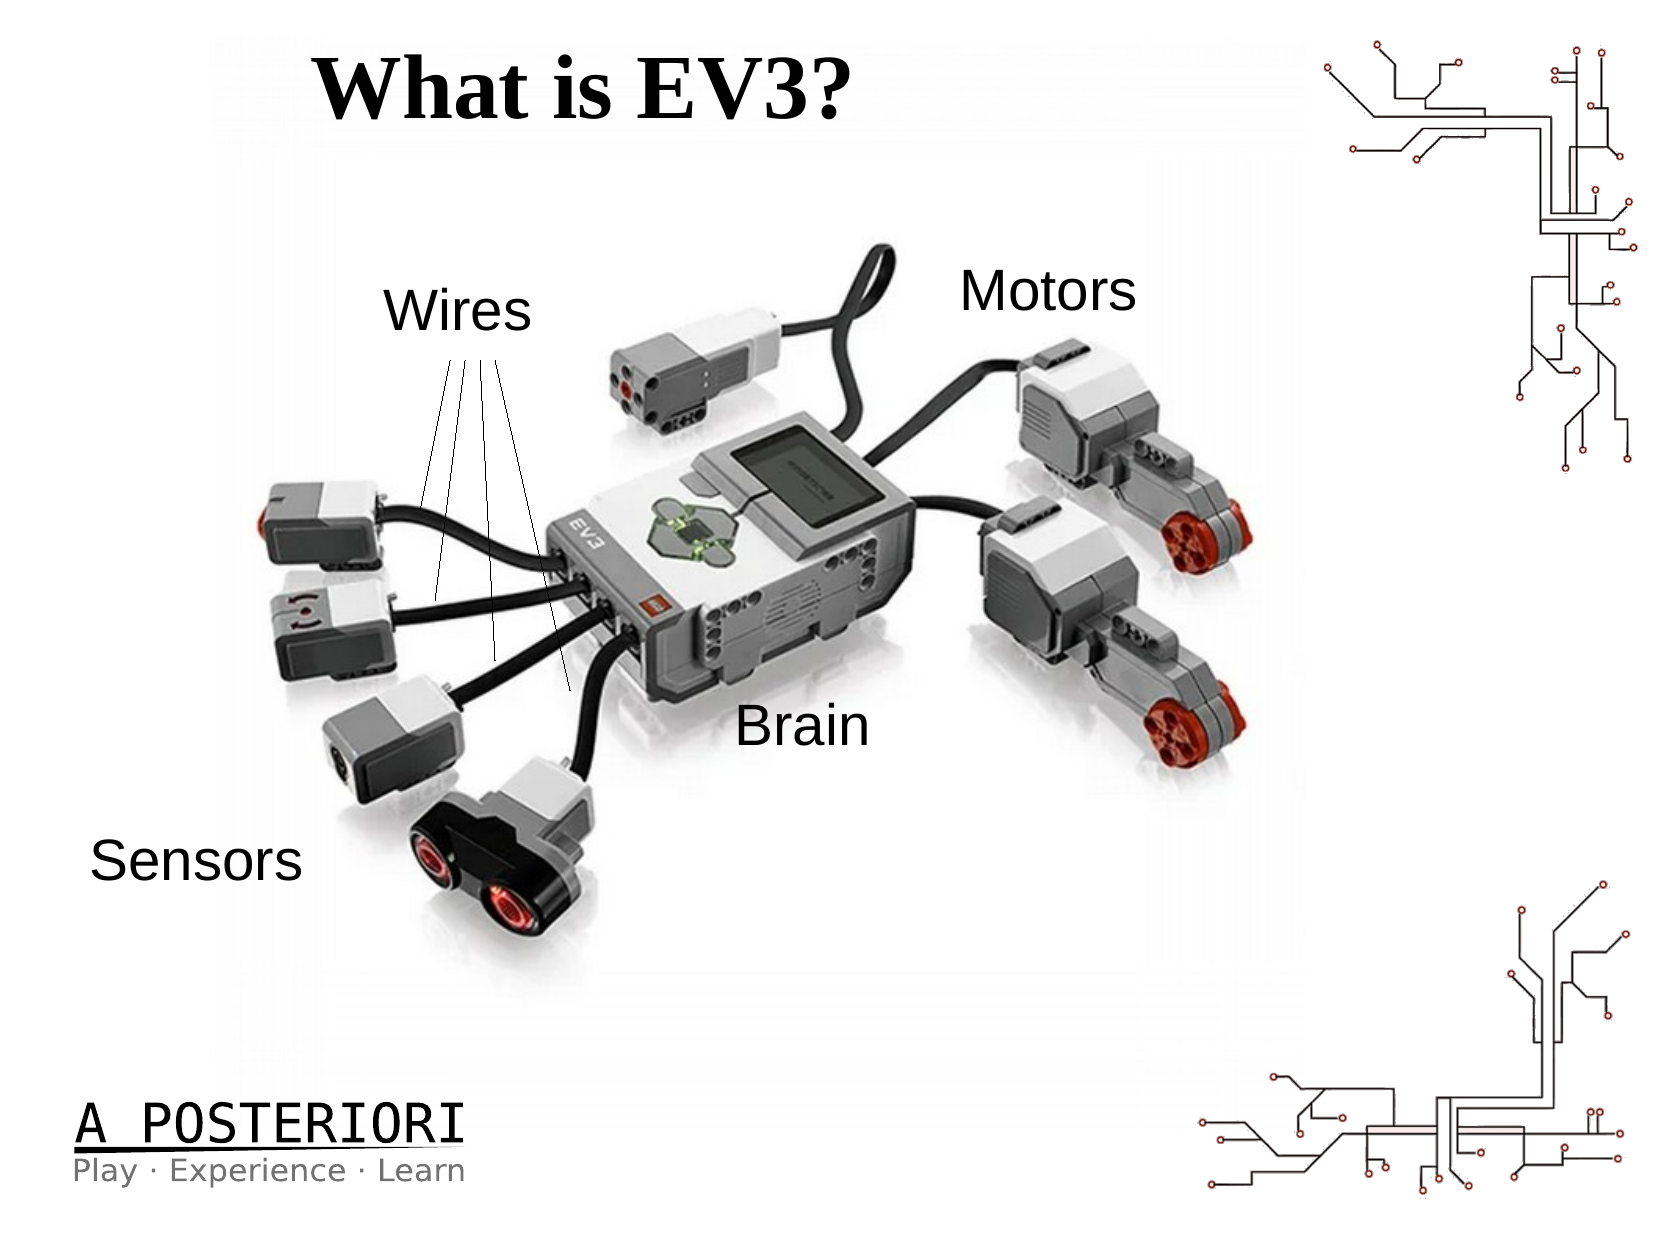

# What is EV3?
Motors
Wires
Brain
Sensors